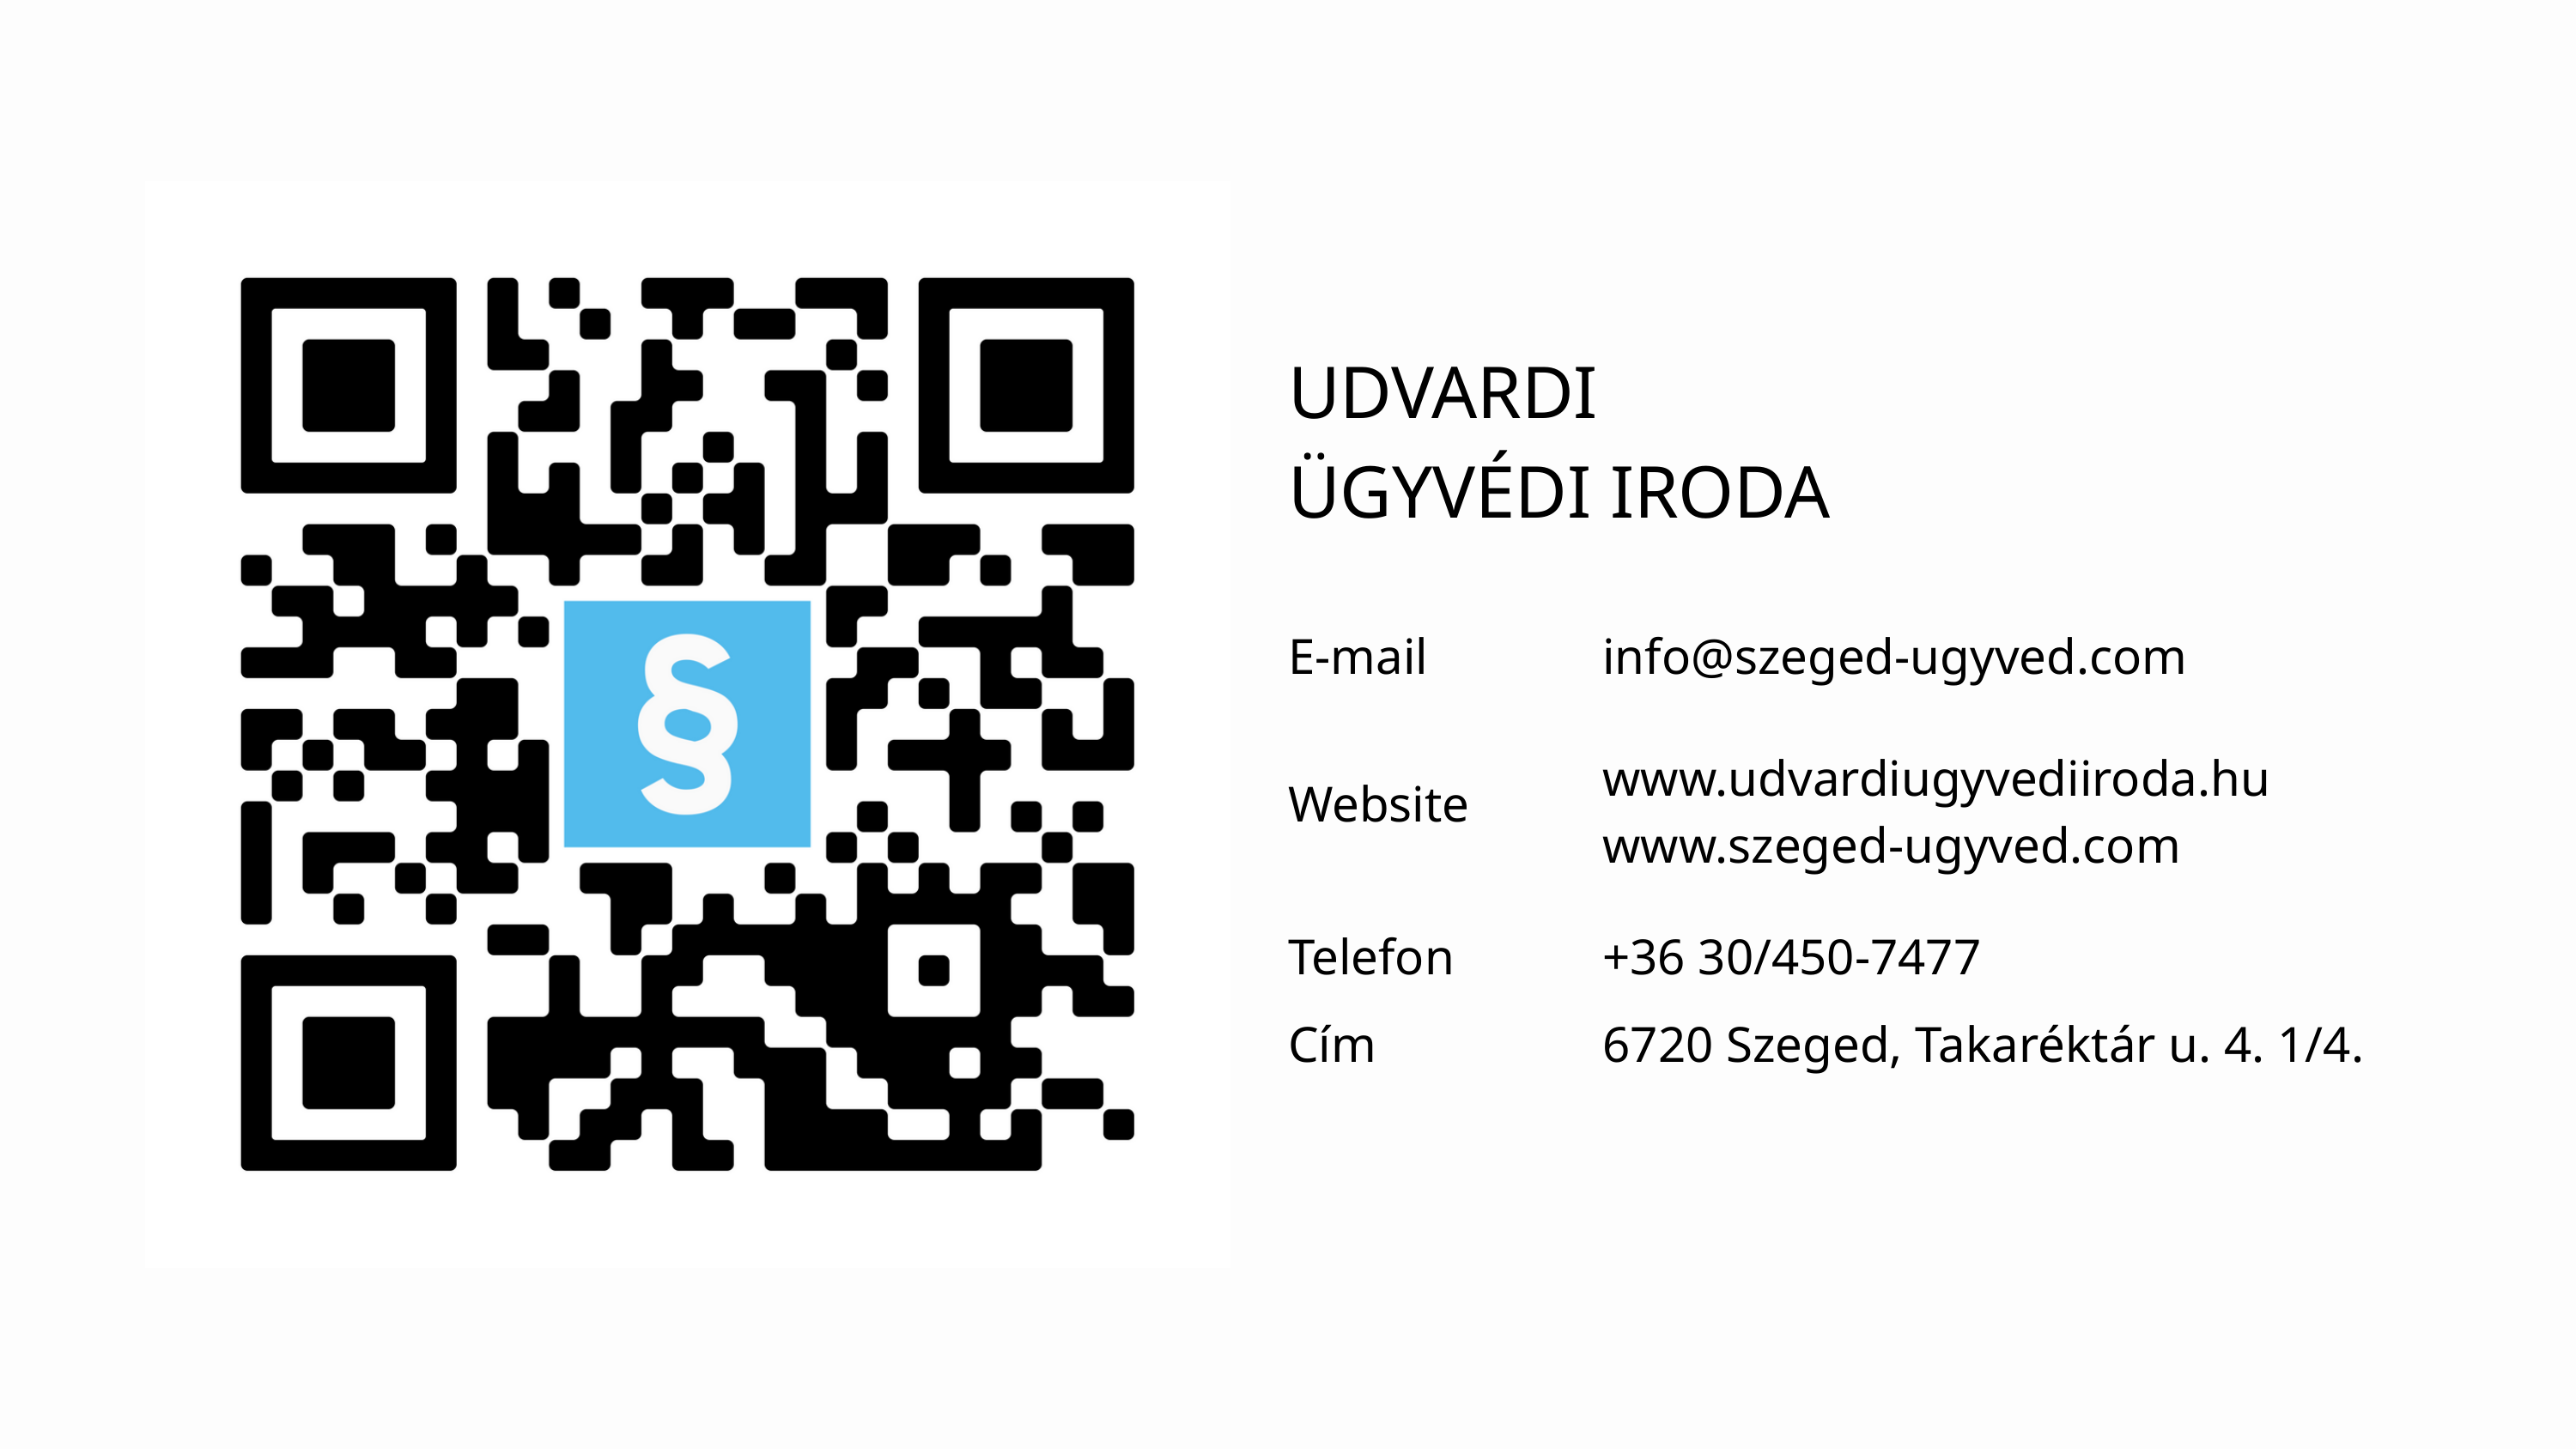

UDVARDI
ÜGYVÉDI IRODA
E-mail
info@szeged-ugyved.com
www.udvardiugyvediiroda.hu
www.szeged-ugyved.com
Website
Telefon
+36 30/450-7477
Cím
6720 Szeged, Takaréktár u. 4. 1/4.